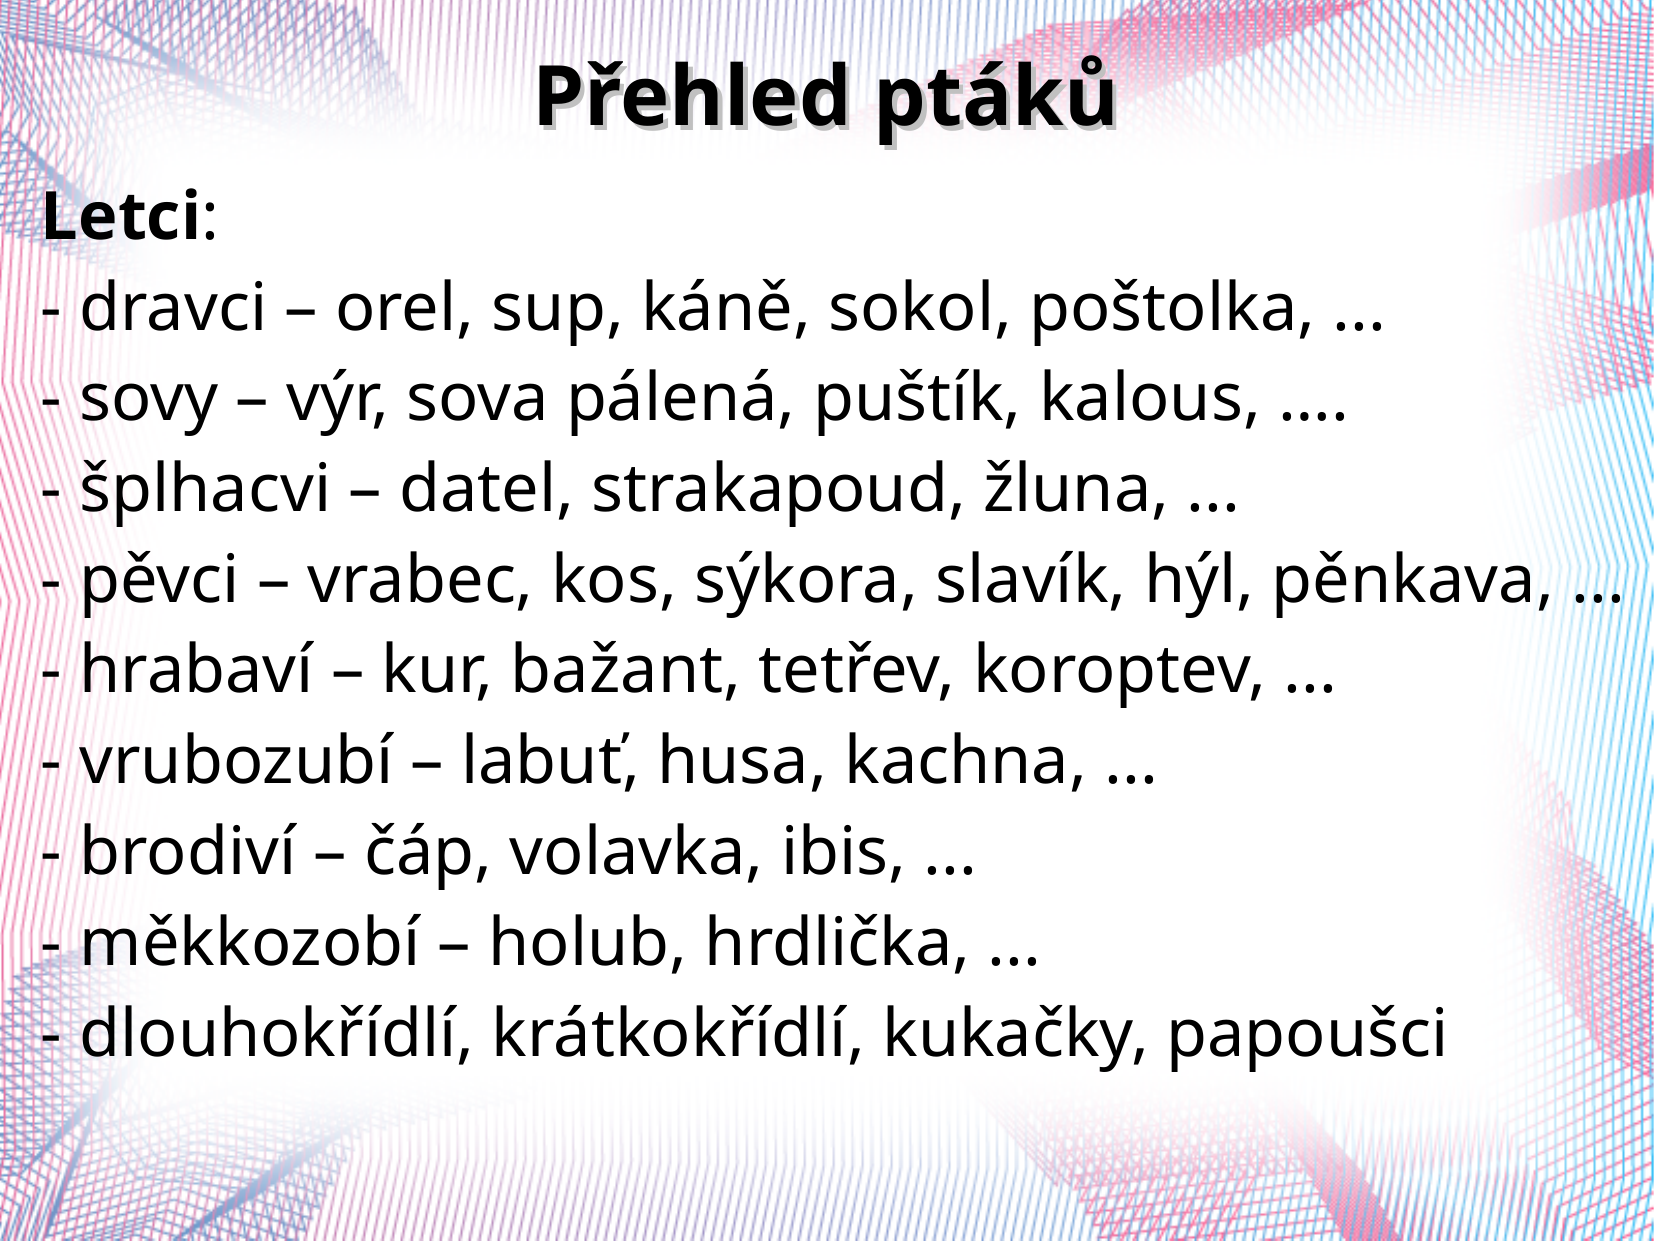

Přehled ptáků
Letci:
- dravci – orel, sup, káně, sokol, poštolka, ...
- sovy – výr, sova pálená, puštík, kalous, ….
- šplhacvi – datel, strakapoud, žluna, ...
- pěvci – vrabec, kos, sýkora, slavík, hýl, pěnkava, ...
- hrabaví – kur, bažant, tetřev, koroptev, ...
- vrubozubí – labuť, husa, kachna, ...
- brodiví – čáp, volavka, ibis, ...
- měkkozobí – holub, hrdlička, ...
- dlouhokřídlí, krátkokřídlí, kukačky, papoušci